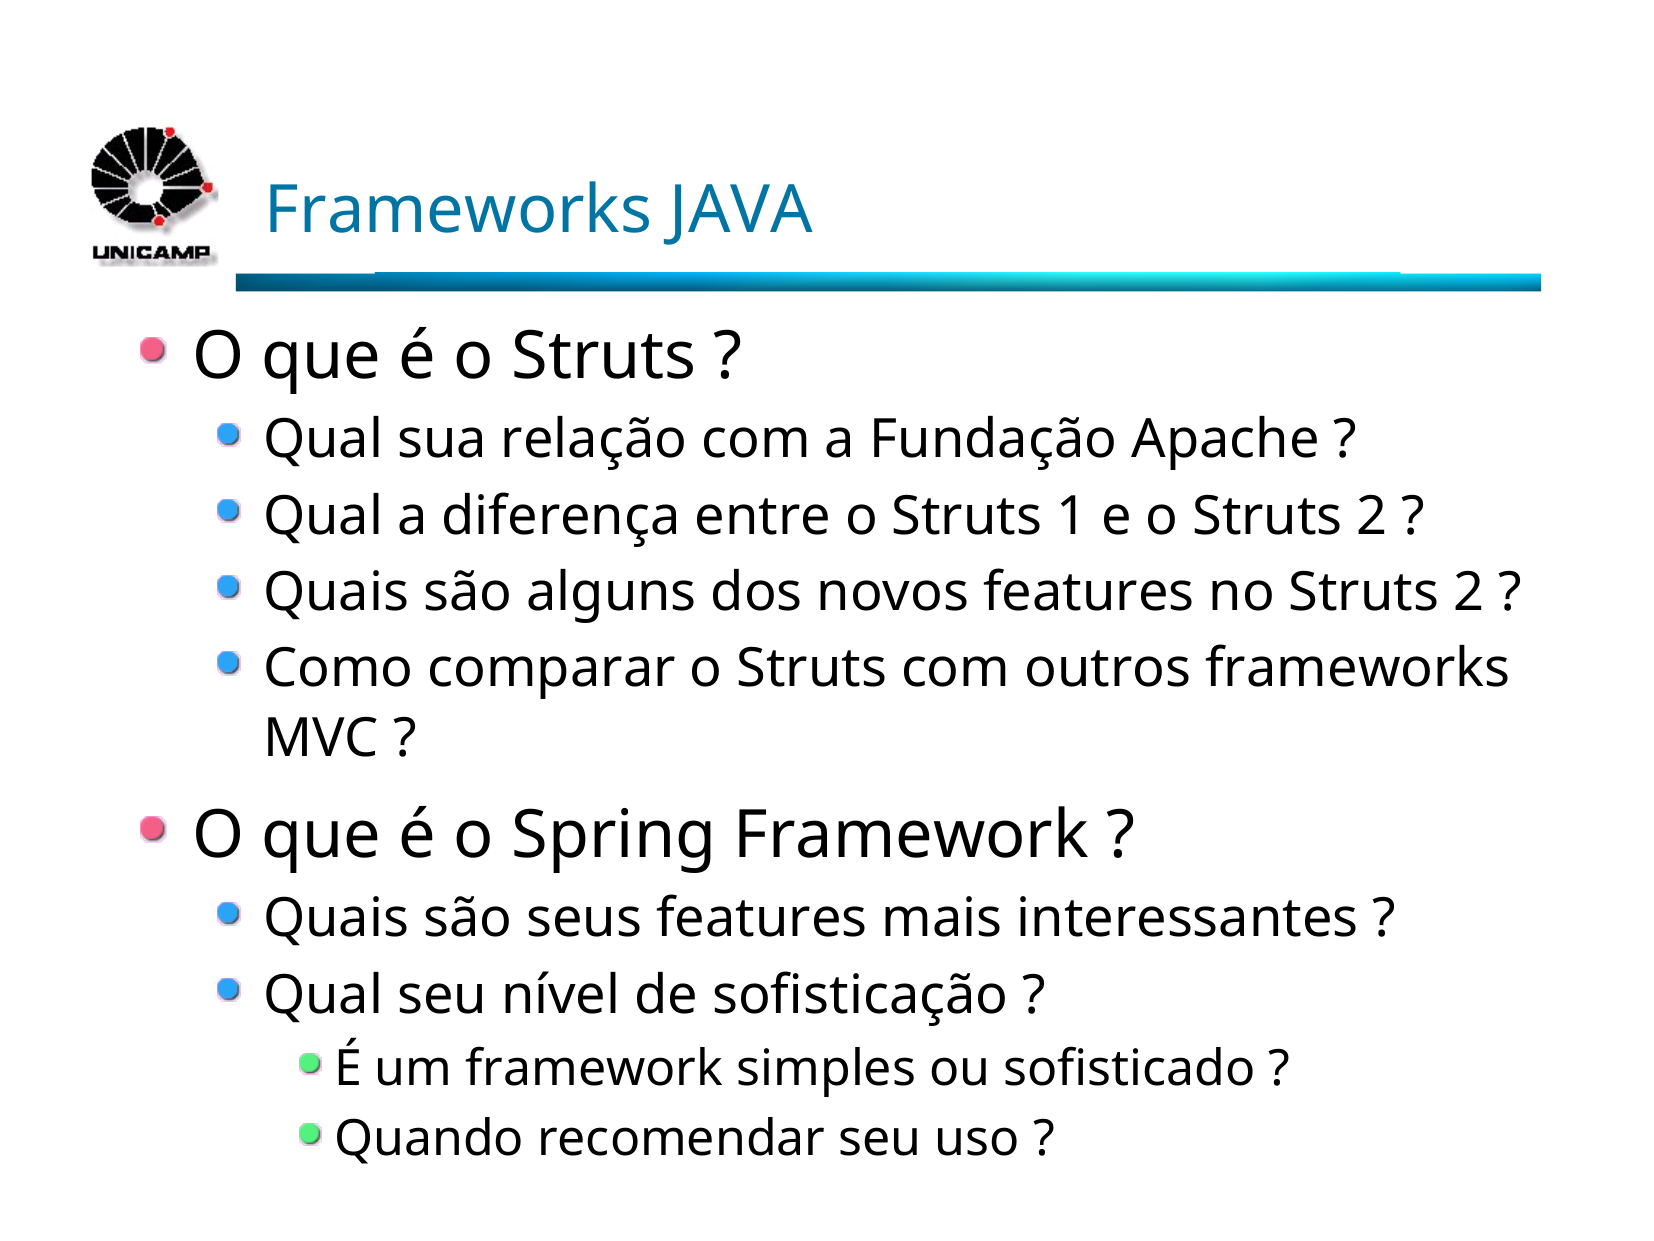

# Frameworks JAVA
O que é o Struts ?
Qual sua relação com a Fundação Apache ?
Qual a diferença entre o Struts 1 e o Struts 2 ?
Quais são alguns dos novos features no Struts 2 ?
Como comparar o Struts com outros frameworks MVC ?
O que é o Spring Framework ?
Quais são seus features mais interessantes ?
Qual seu nível de sofisticação ?
É um framework simples ou sofisticado ?
Quando recomendar seu uso ?